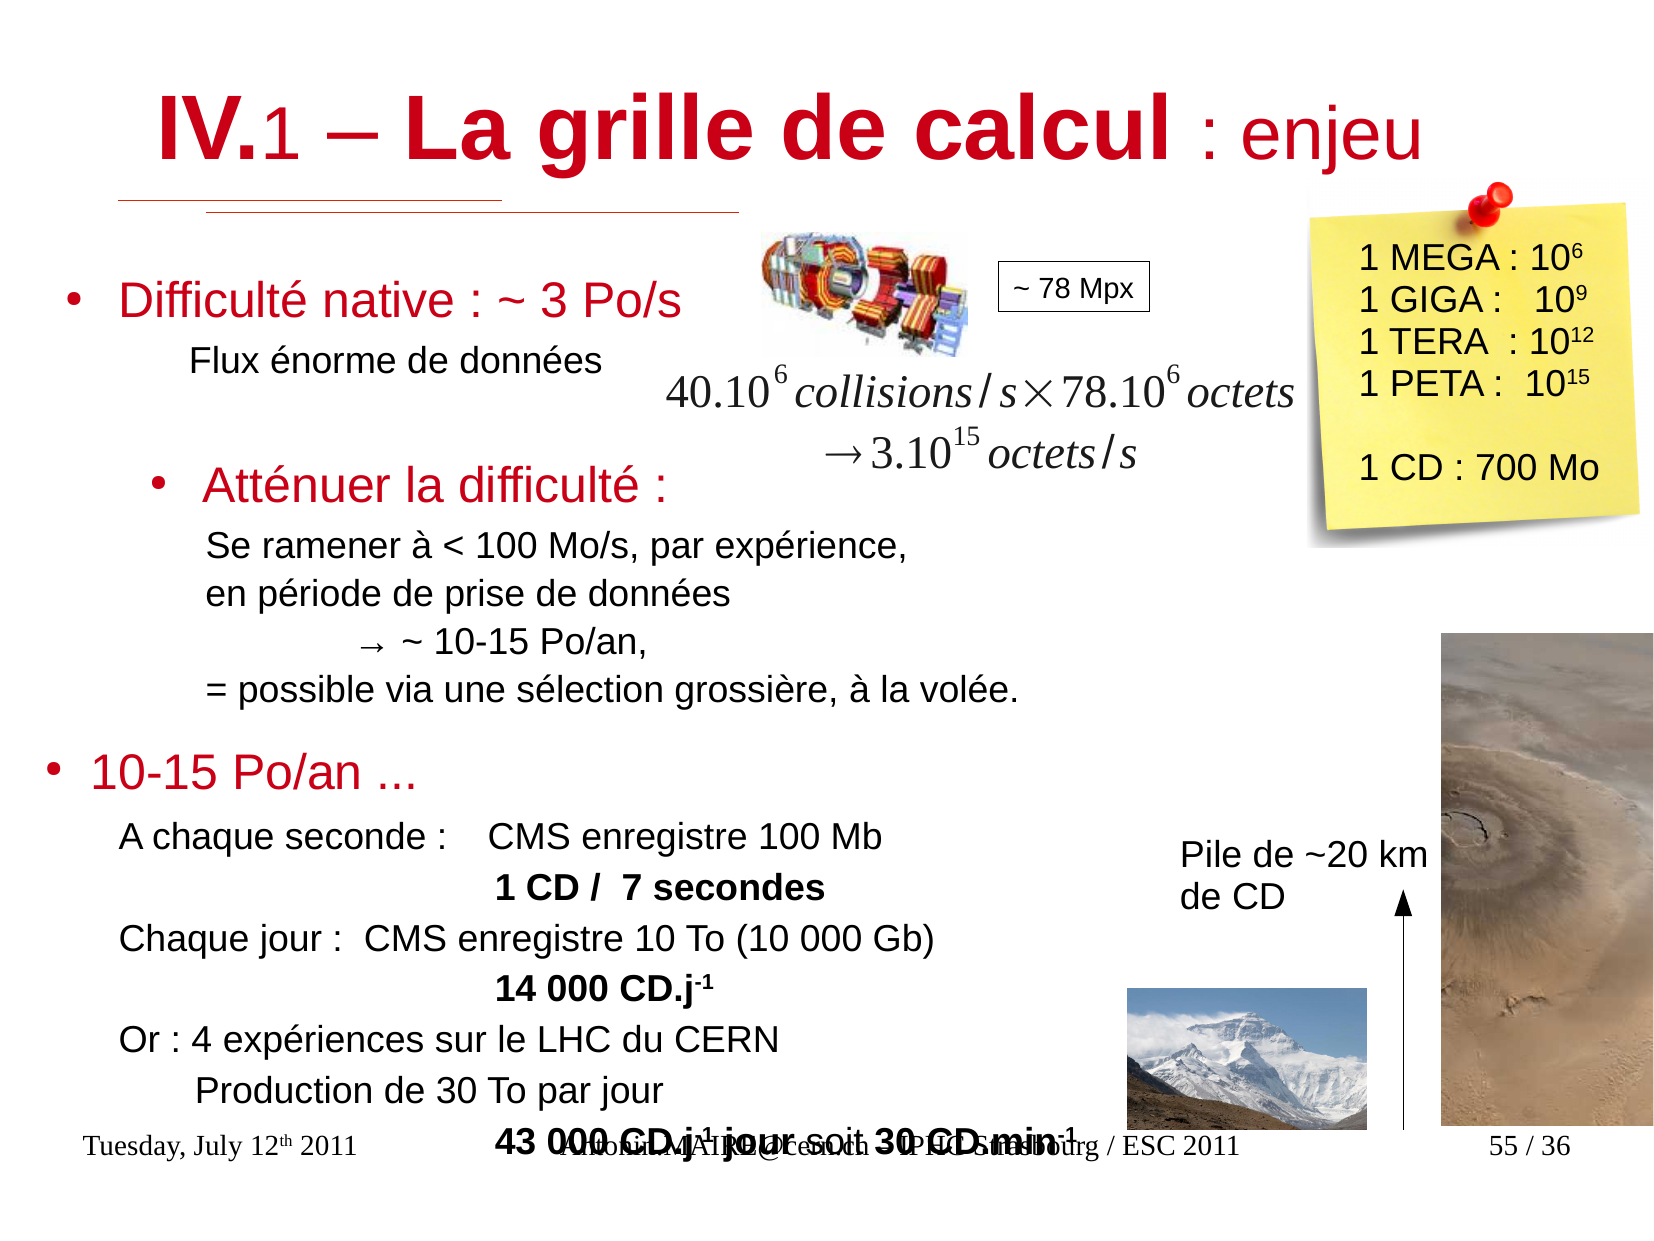

# IV.1 – La grille de calcul : enjeu
1 MEGA : 106
1 GIGA : 109
1 TERA : 1012
1 PETA : 1015
1 CD : 700 Mo
~ 78 Mpx
Difficulté native : ~ 3 Po/s
Flux énorme de données
Atténuer la difficulté :
 	Se ramener à < 100 Mo/s, par expérience,
 en période de prise de données
 			→ ~ 10-15 Po/an,
 	= possible via une sélection grossière, à la volée.
 10-15 Po/an ...
	A chaque seconde :	CMS enregistre 100 Mb
			1 CD / 7 secondes
	Chaque jour : CMS enregistre 10 To (10 000 Gb)
			14 000 CD.j-1
	Or : 4 expériences sur le LHC du CERN
	Production de 30 To par jour
			43 000 CD.j-1 jour soit 30 CD.min-1
Pile de ~20 km
de CD
Mon, March 31st, 2008
Antonin Maire - IPHC Strasbourg / AliceWeek Apr. 08
55